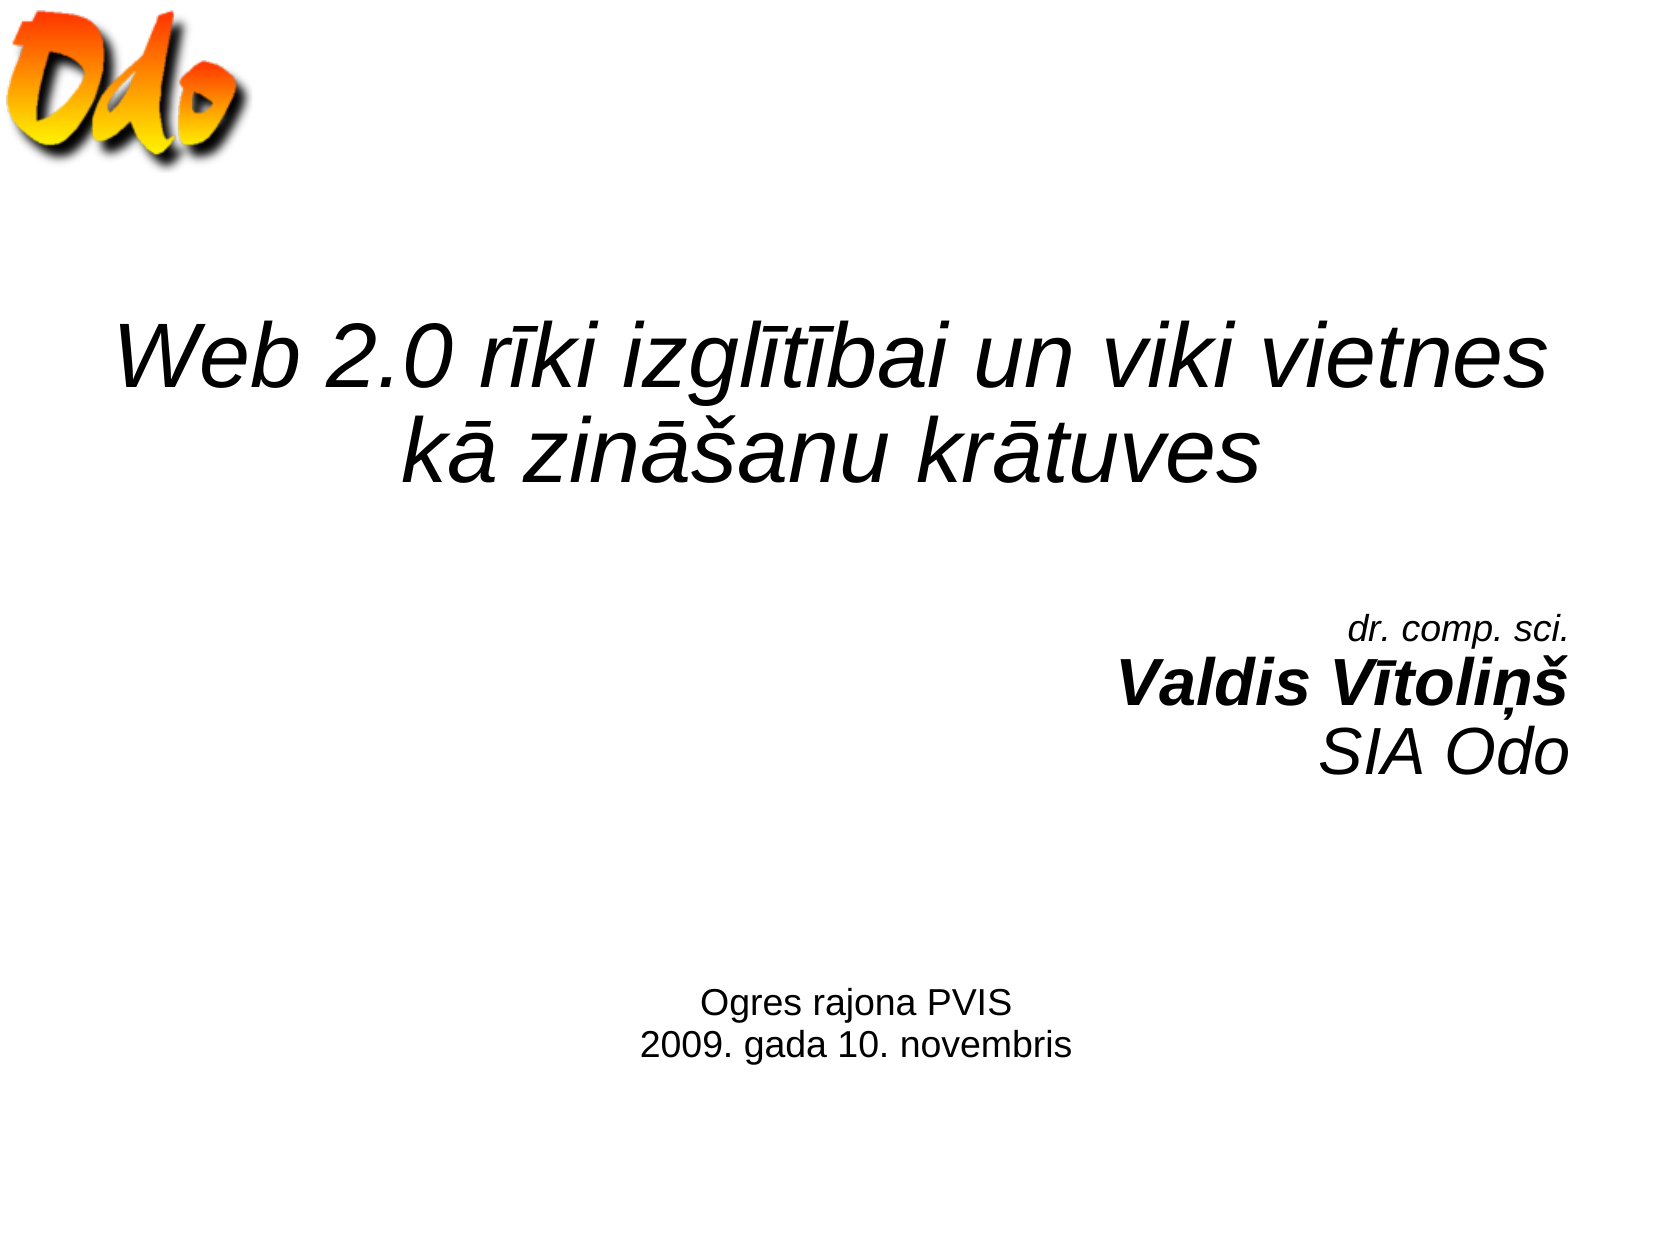

# Web 2.0 rīki izglītībai un viki vietnes kā zināšanu krātuves
dr. comp. sci.
Valdis Vītoliņš
SIA Odo
Ogres rajona PVIS
2009. gada 10. novembris